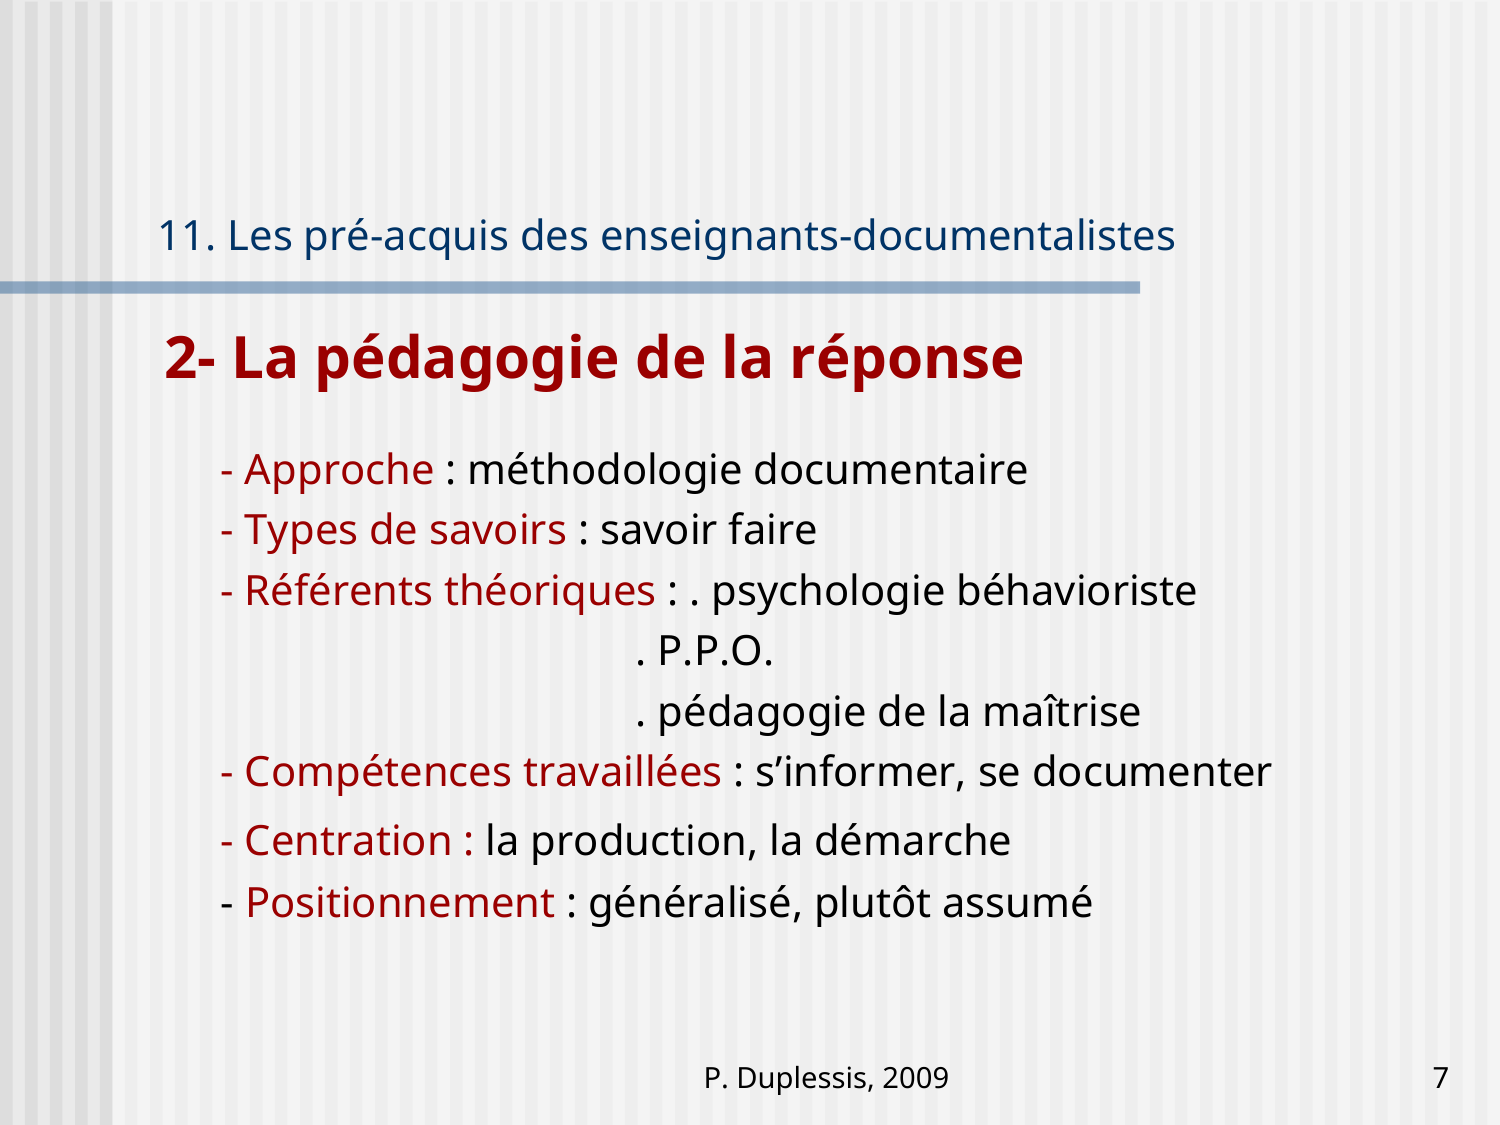

# 11. Les pré-acquis des enseignants-documentalistes
2- La pédagogie de la réponse
	- Approche : méthodologie documentaire
	- Types de savoirs : savoir faire
	- Référents théoriques : . psychologie béhavioriste
				 . P.P.O.
				 . pédagogie de la maîtrise
	- Compétences travaillées : s’informer, se documenter
	- Centration : la production, la démarche
	- Positionnement : généralisé, plutôt assumé
P. Duplessis, 2009
7